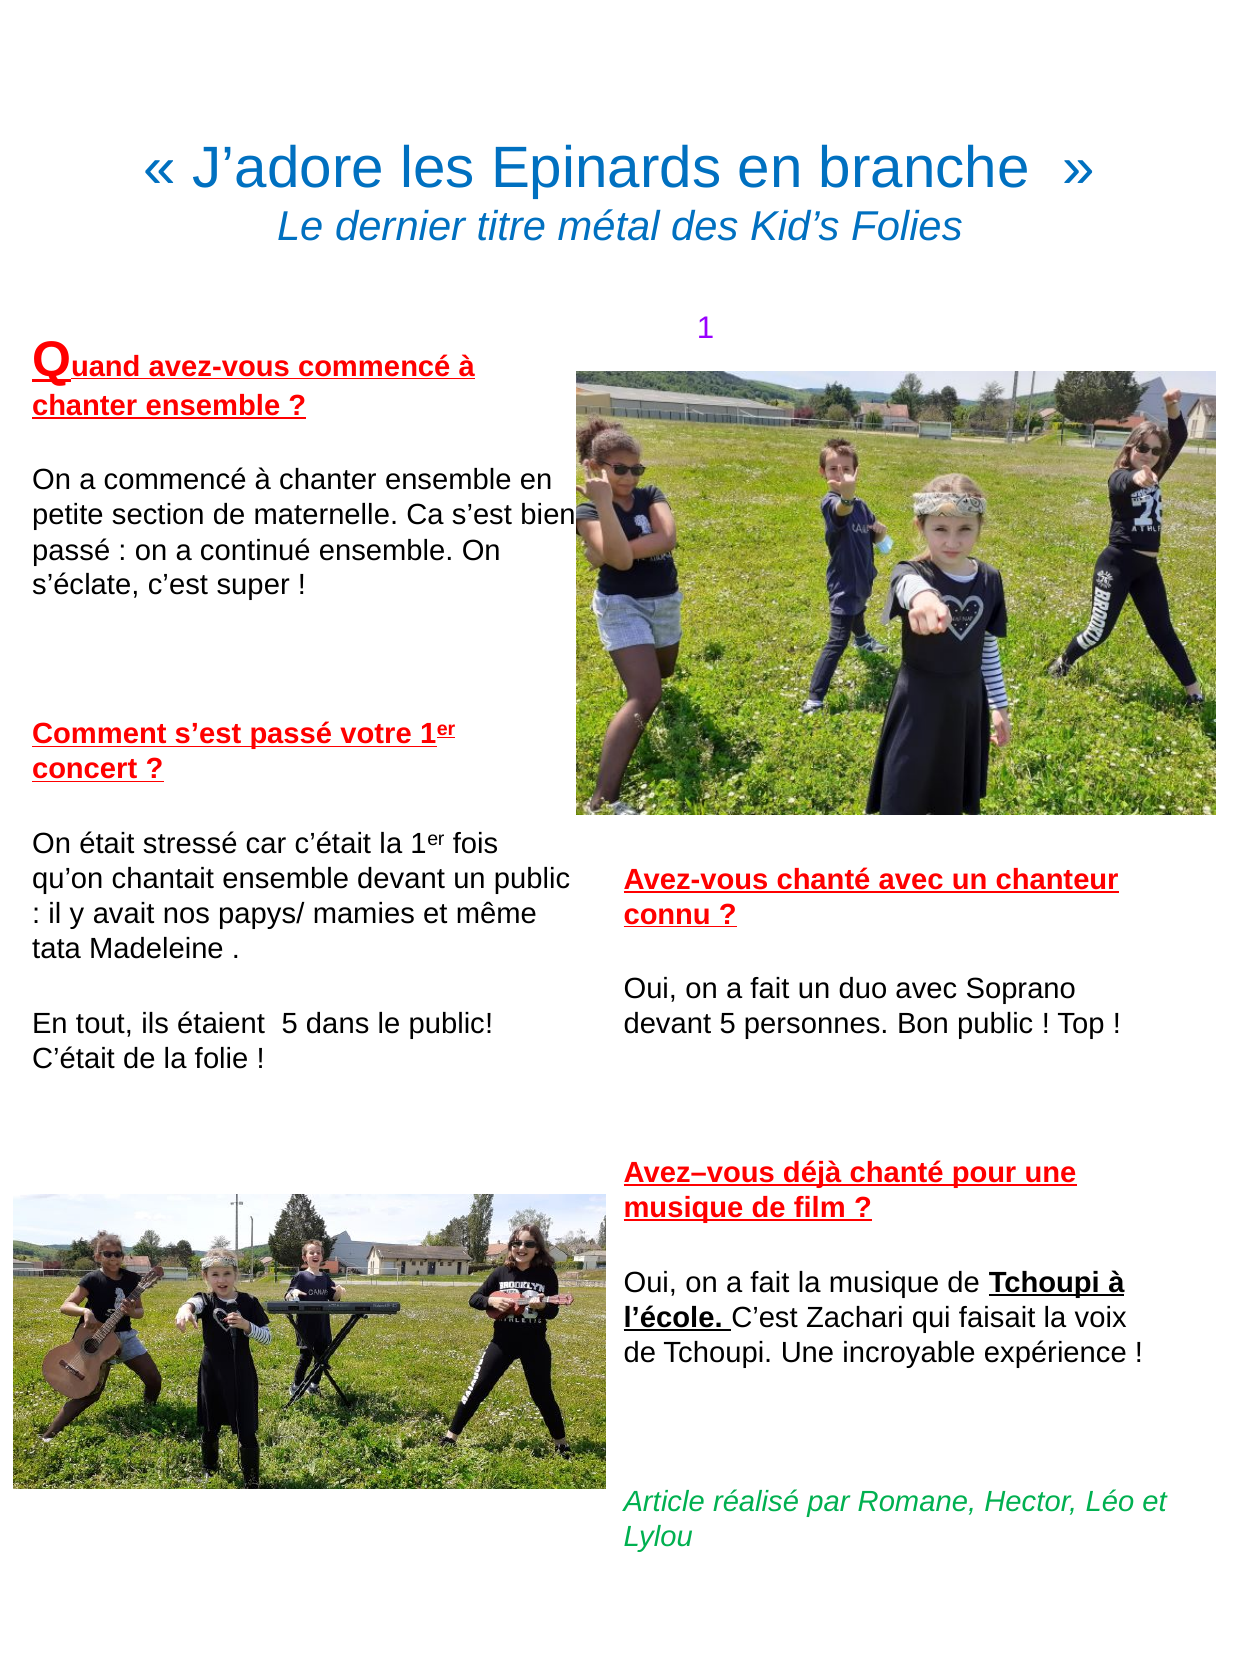

# « J’adore les Epinards en branche  » Le dernier titre métal des Kid’s Folies
1
Quand avez-vous commencé à chanter ensemble ?
On a commencé à chanter ensemble en petite section de maternelle. Ca s’est bien passé : on a continué ensemble. On s’éclate, c’est super !
Comment s’est passé votre 1er concert ?
On était stressé car c’était la 1er fois qu’on chantait ensemble devant un public : il y avait nos papys/ mamies et même tata Madeleine .
En tout, ils étaient 5 dans le public! C’était de la folie !
Avez-vous chanté avec un chanteur connu ?
Oui, on a fait un duo avec Soprano devant 5 personnes. Bon public ! Top !
Avez–vous déjà chanté pour une musique de film ?
Oui, on a fait la musique de Tchoupi à l’école. C’est Zachari qui faisait la voix de Tchoupi. Une incroyable expérience !
Article réalisé par Romane, Hector, Léo et Lylou